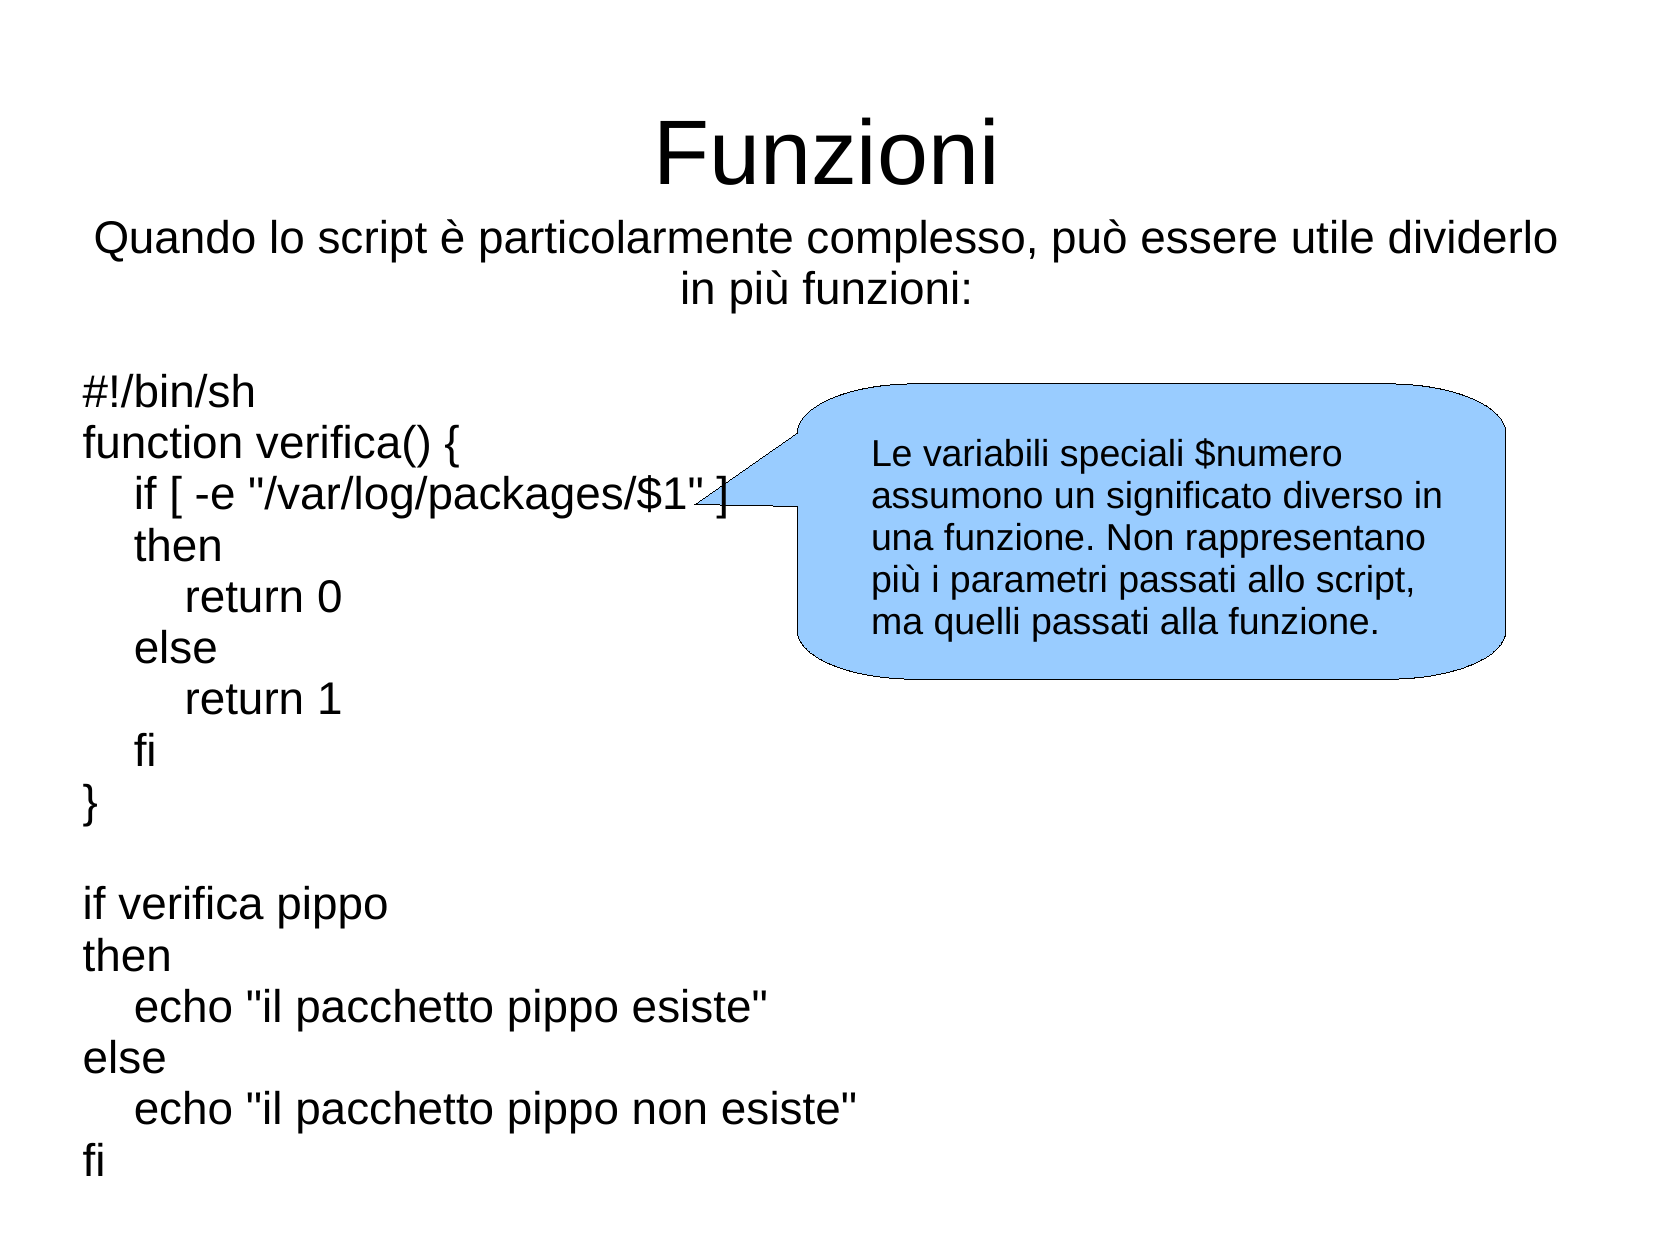

# Funzioni
Quando lo script è particolarmente complesso, può essere utile dividerlo in più funzioni:
#!/bin/sh
function verifica() {
 if [ -e "/var/log/packages/$1" ]
 then
 return 0
 else
 return 1
 fi
}
if verifica pippo
then
 echo "il pacchetto pippo esiste"
else
 echo "il pacchetto pippo non esiste"
fi
Le variabili speciali $numero assumono un significato diverso in una funzione. Non rappresentano più i parametri passati allo script, ma quelli passati alla funzione.